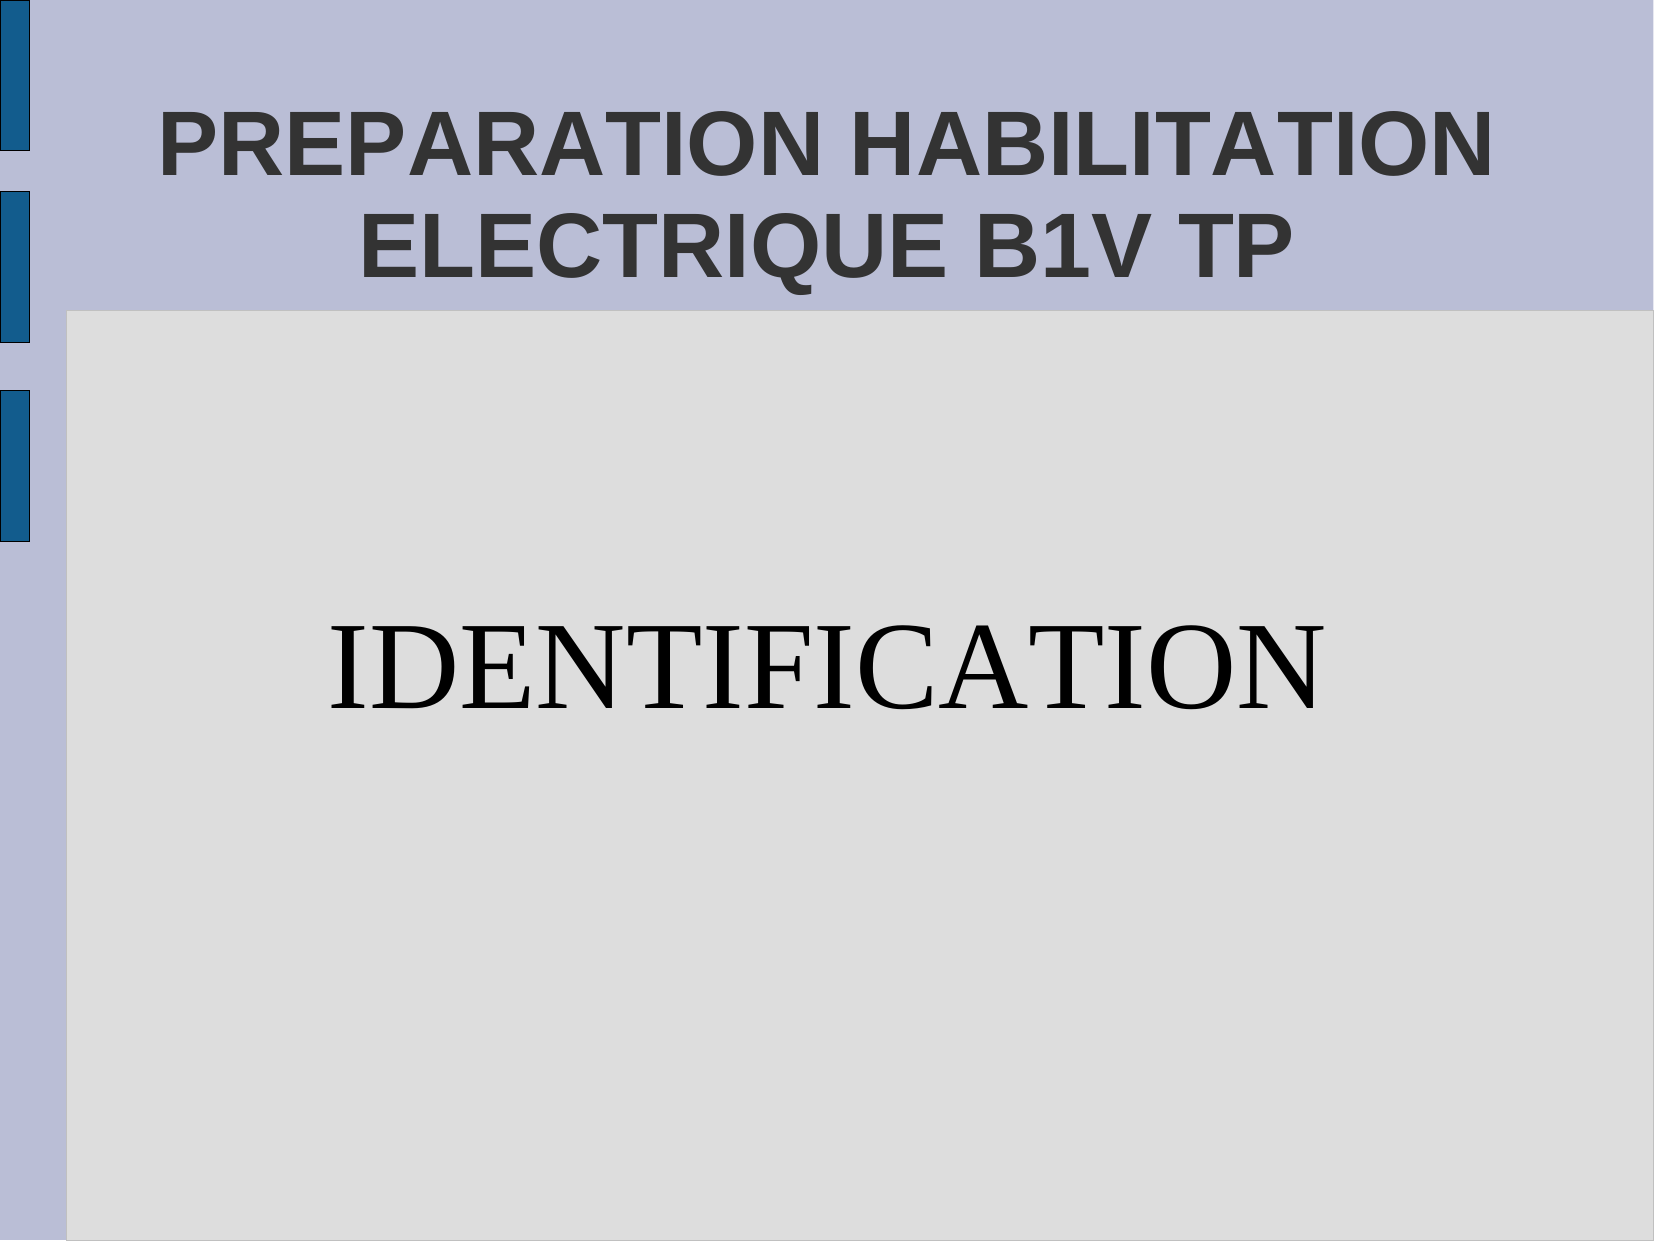

# PREPARATION HABILITATION ELECTRIQUE B1V TP
IDENTIFICATION